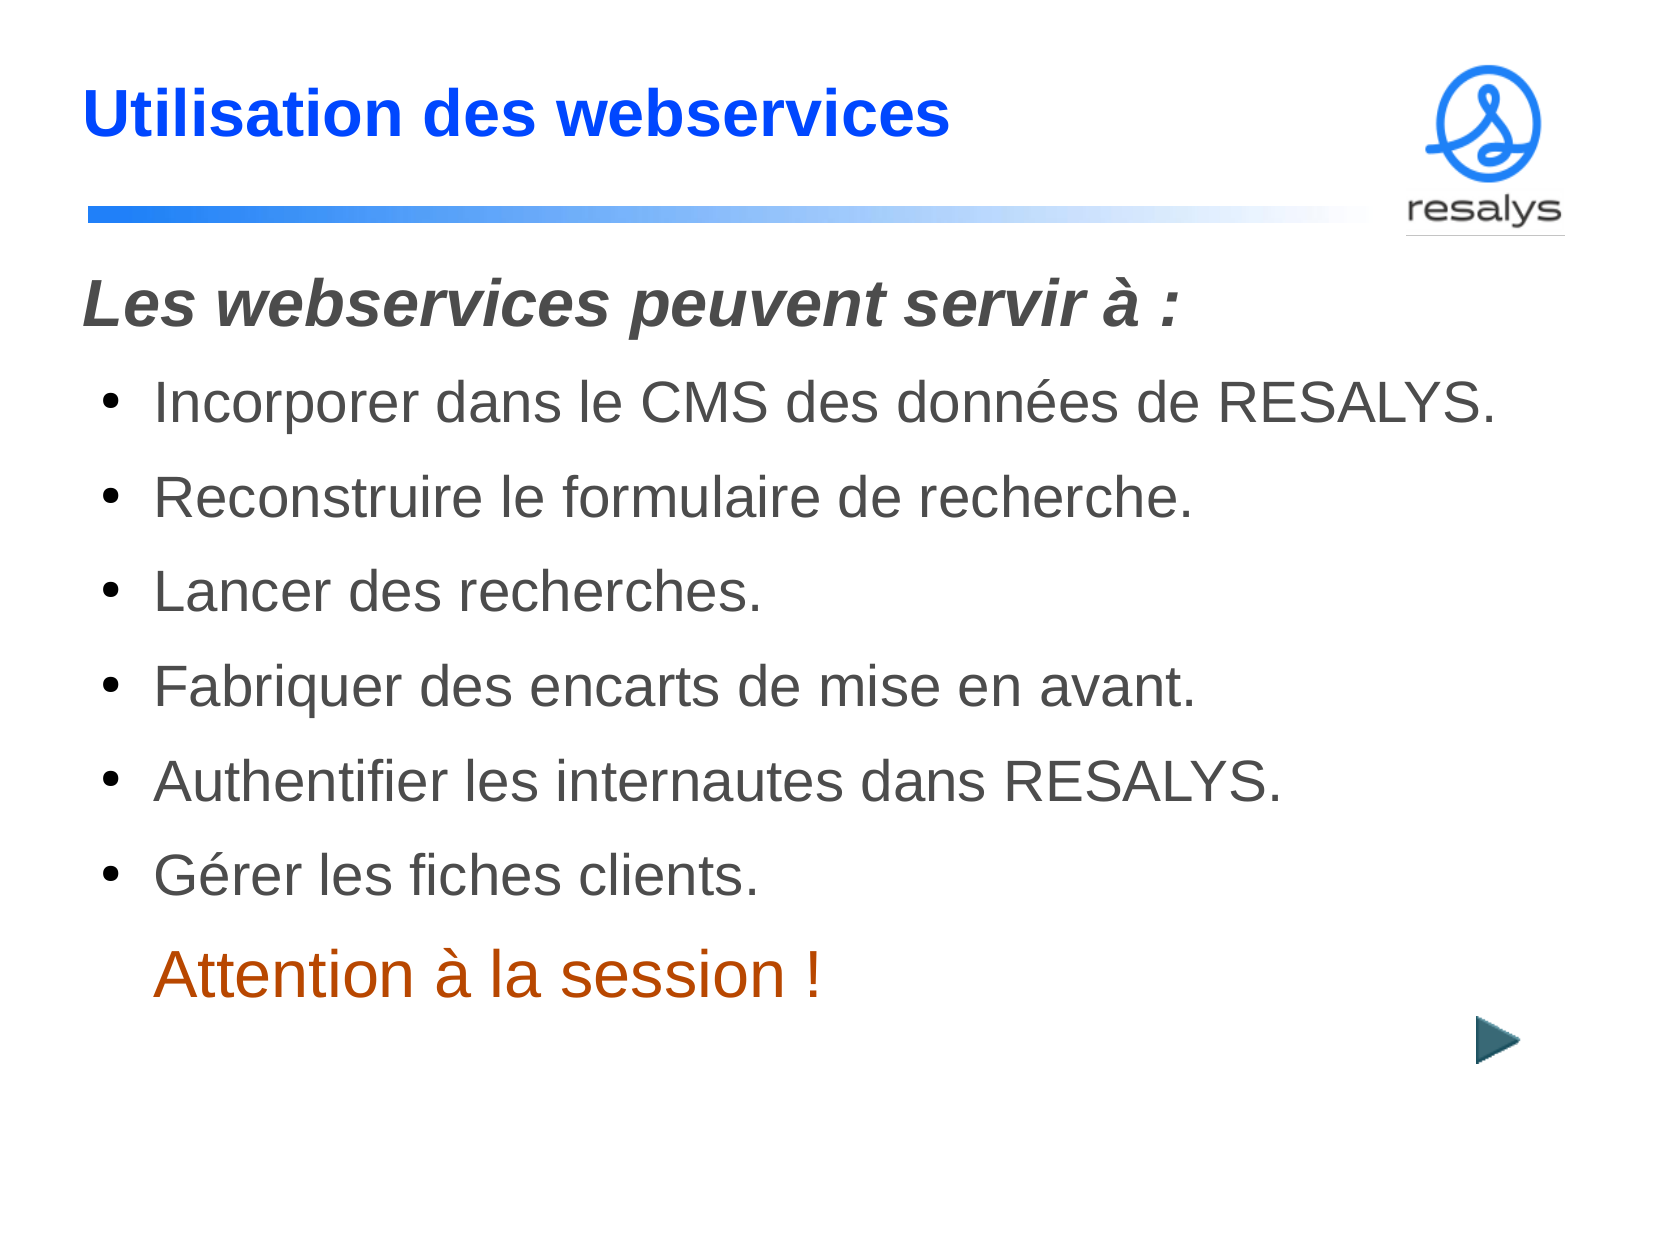

# Utilisation des webservices
Les webservices peuvent servir à :
Incorporer dans le CMS des données de RESALYS.
Reconstruire le formulaire de recherche.
Lancer des recherches.
Fabriquer des encarts de mise en avant.
Authentifier les internautes dans RESALYS.
Gérer les fiches clients.
Attention à la session !